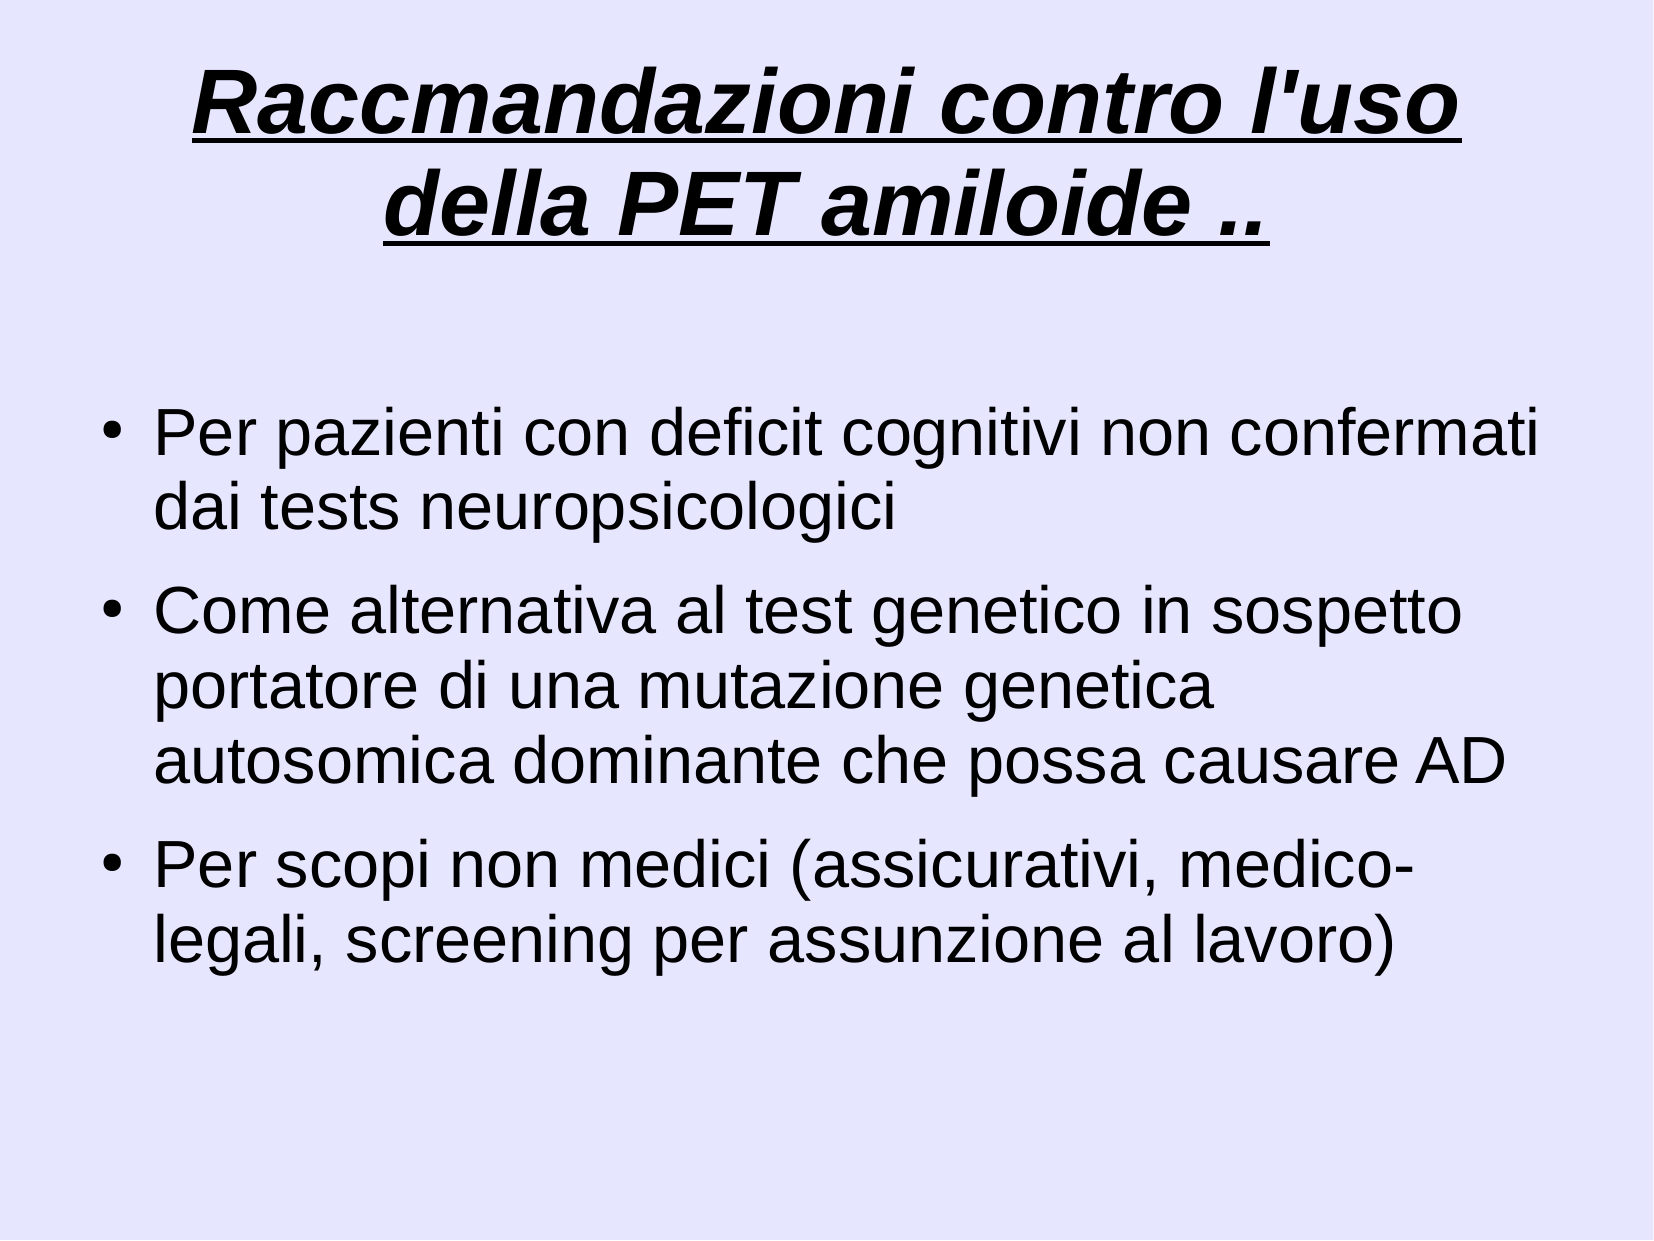

# Raccmandazioni contro l'uso della PET amiloide ..
Per pazienti con deficit cognitivi non confermati dai tests neuropsicologici
Come alternativa al test genetico in sospetto portatore di una mutazione genetica autosomica dominante che possa causare AD
Per scopi non medici (assicurativi, medico-legali, screening per assunzione al lavoro)